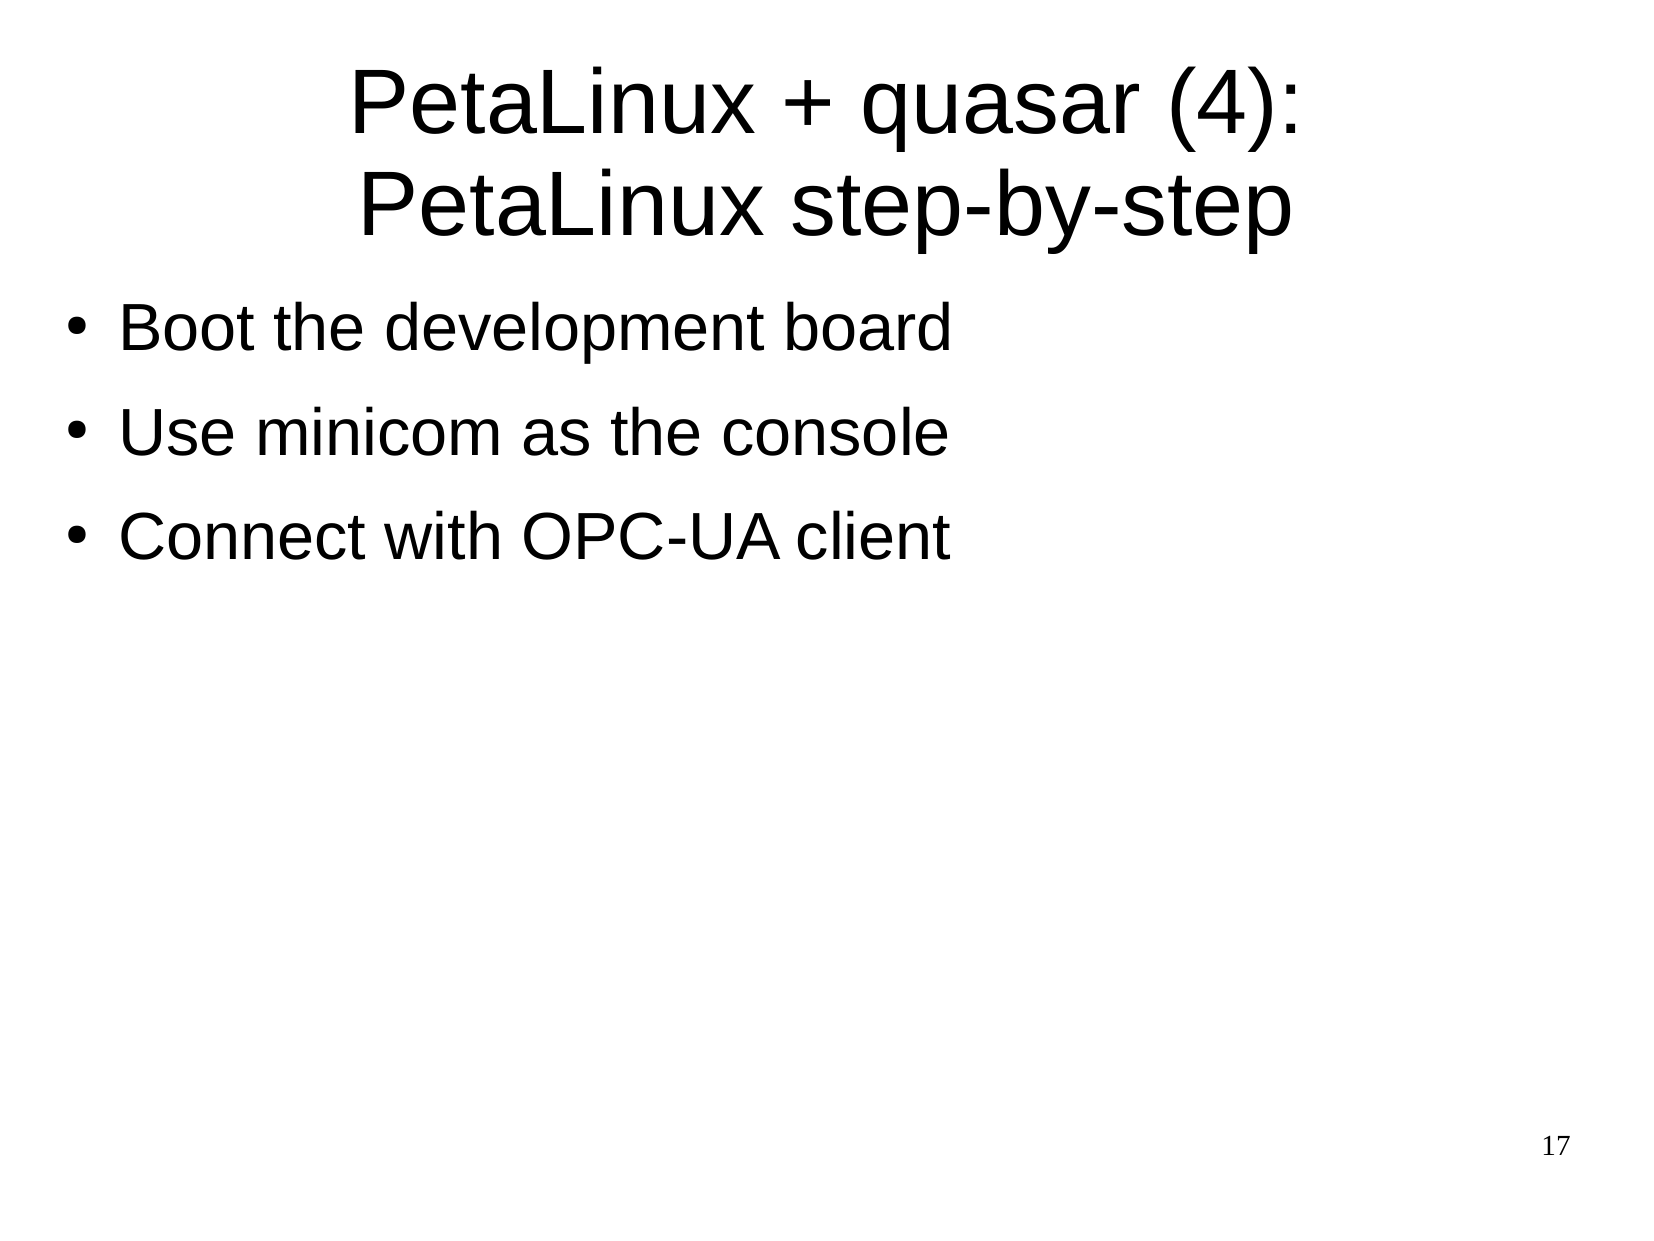

# PetaLinux + quasar (4): PetaLinux step-by-step
Boot the development board
Use minicom as the console
Connect with OPC-UA client
17